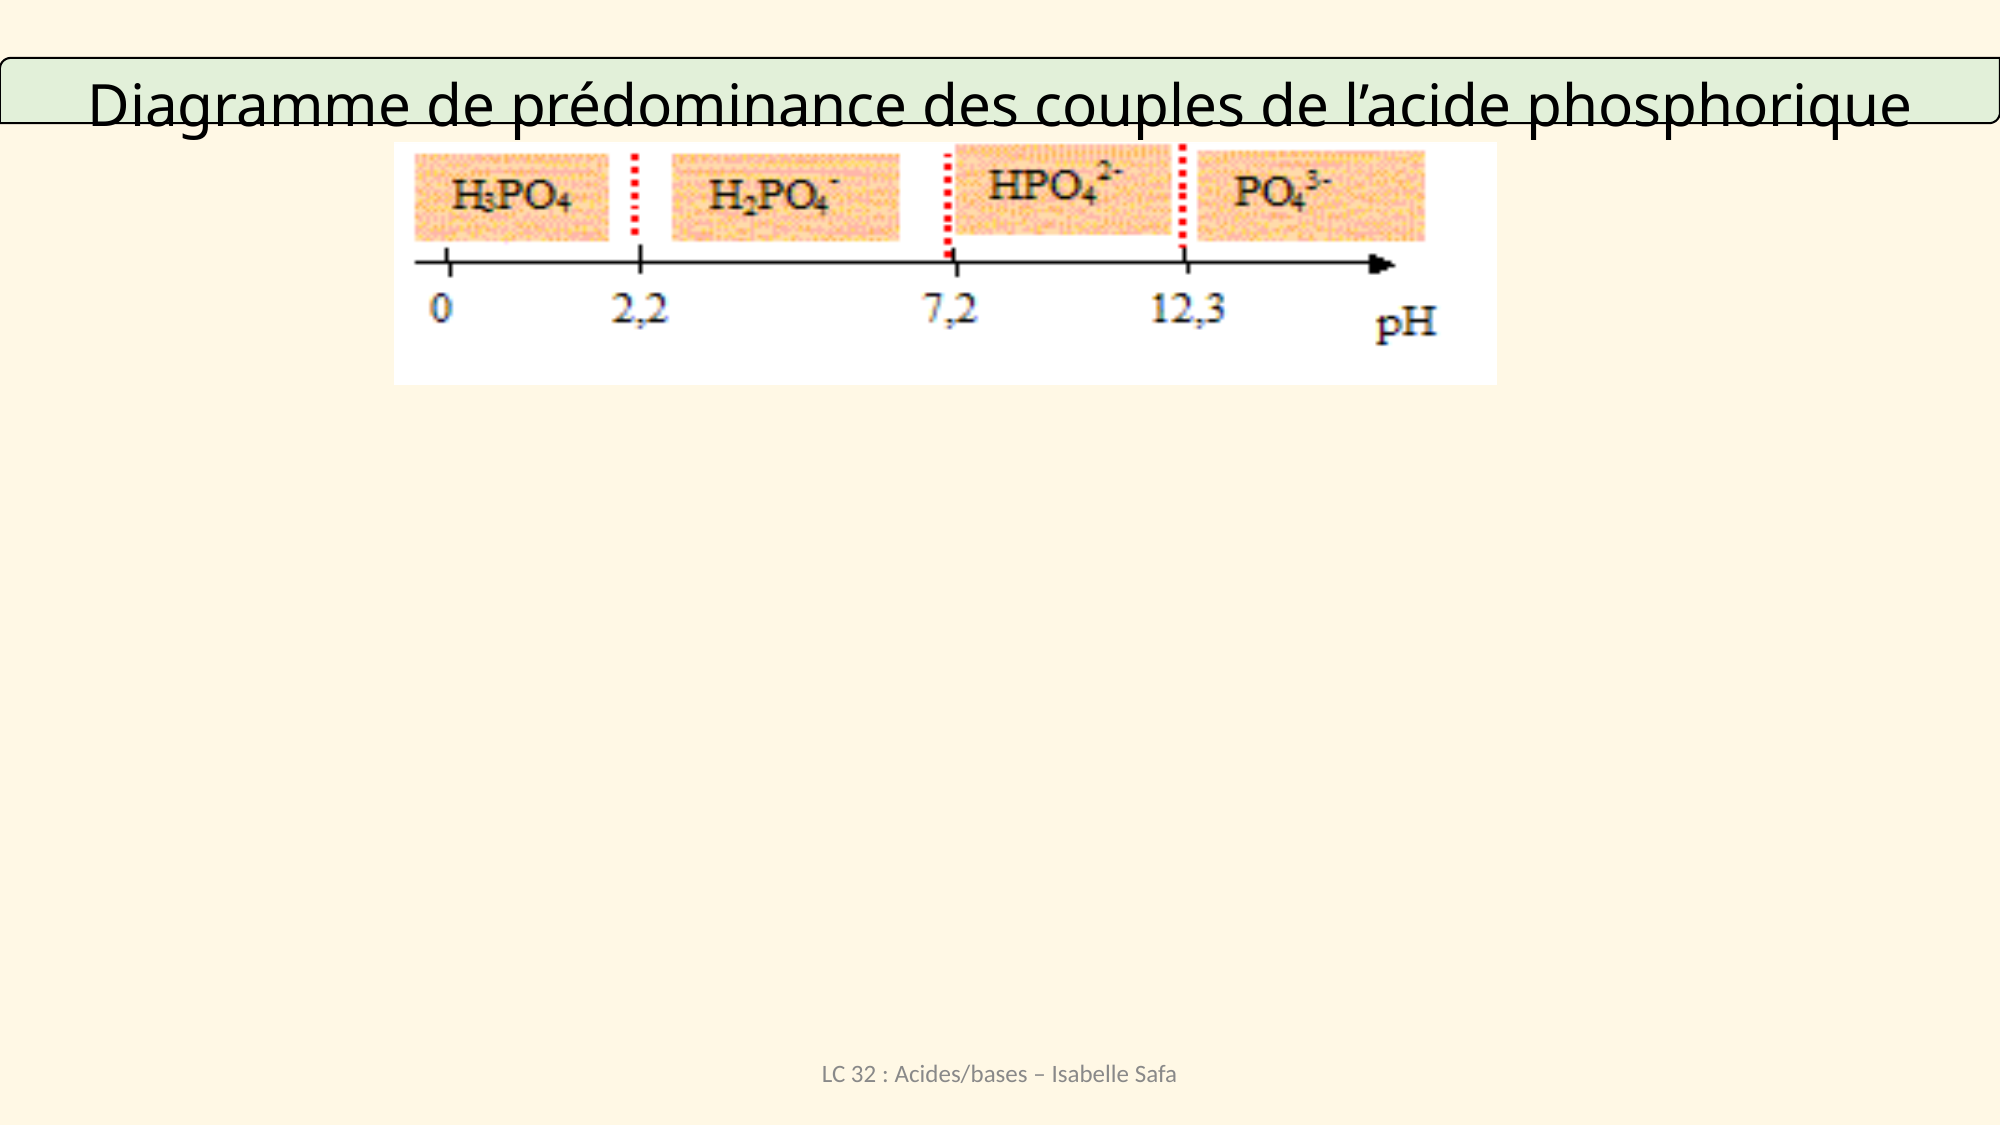

Diagramme de prédominance des couples de l’acide phosphorique
LC 32 : Acides/bases – Isabelle Safa